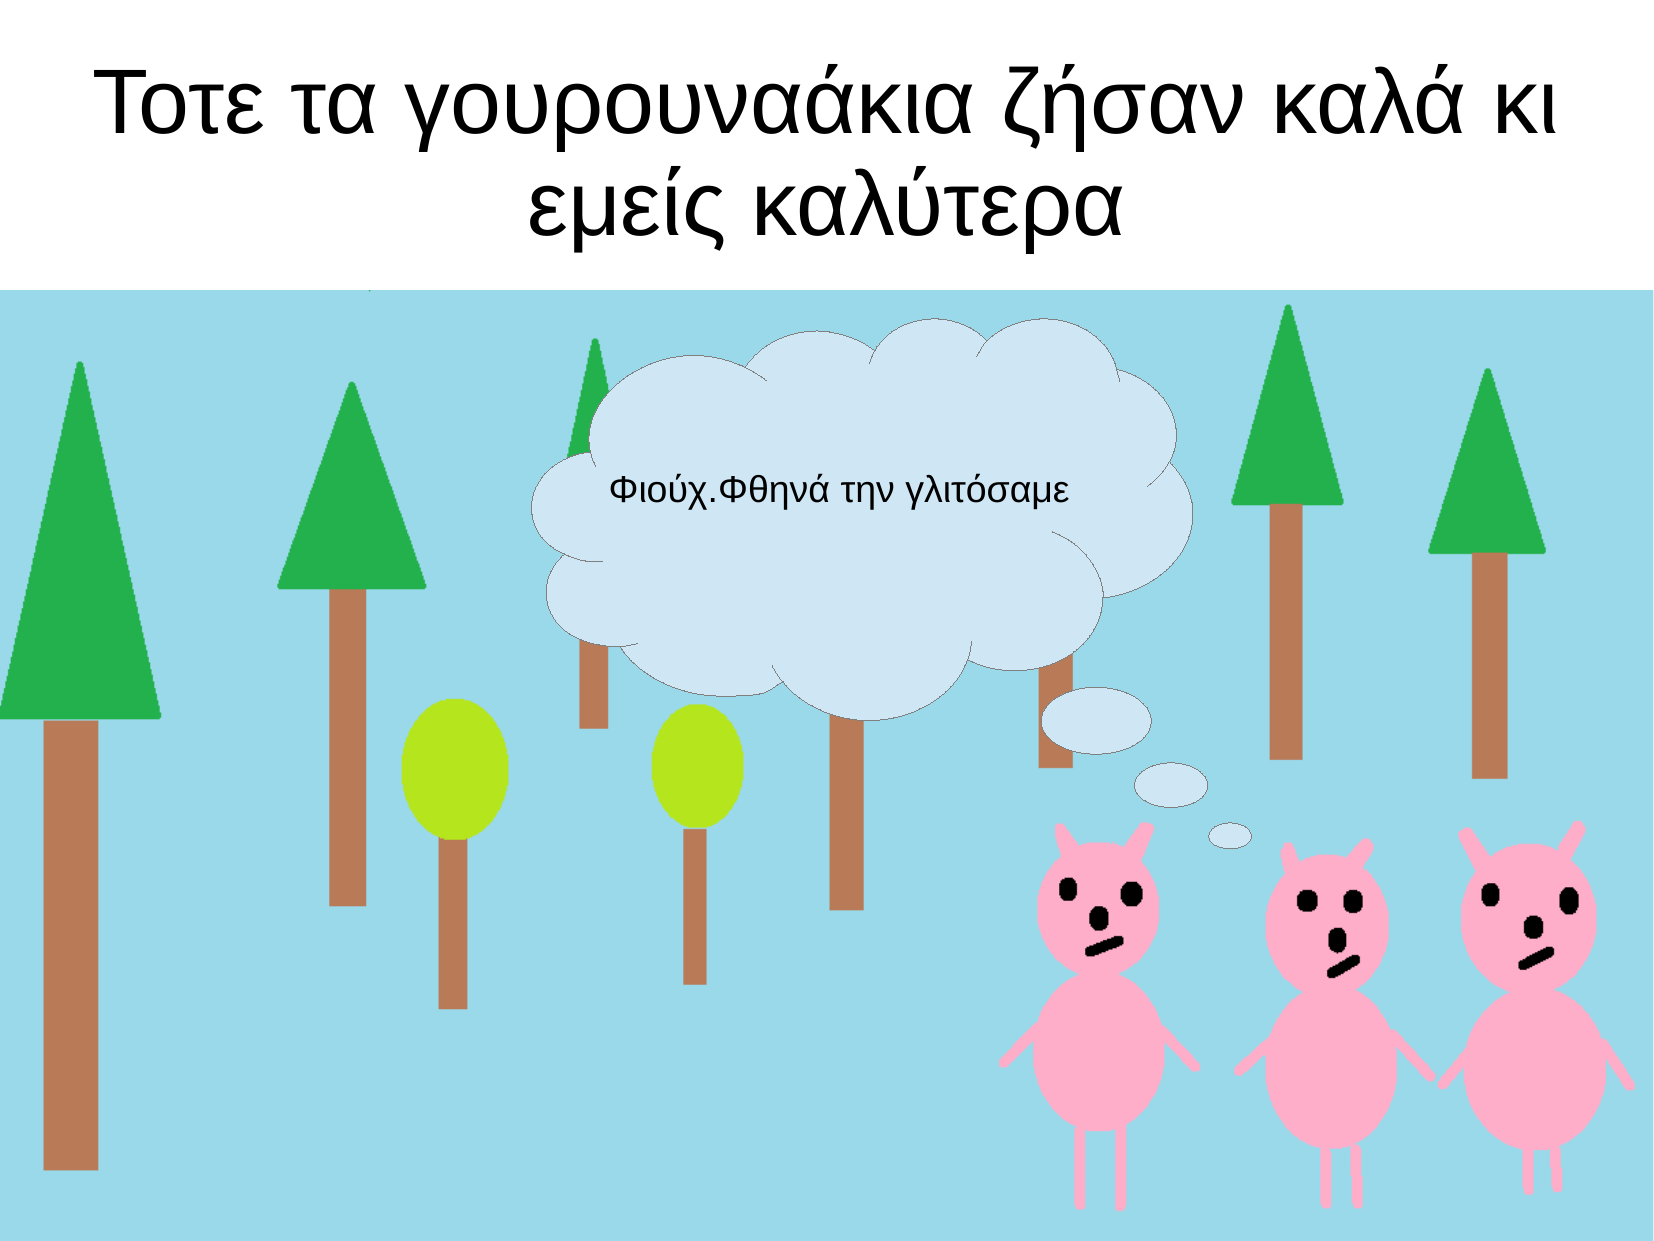

# Τοτε τα γουρουναάκια ζήσαν καλά κι εμείς καλύτερα
Φιούχ.Φθηνά την γλιτόσαμε